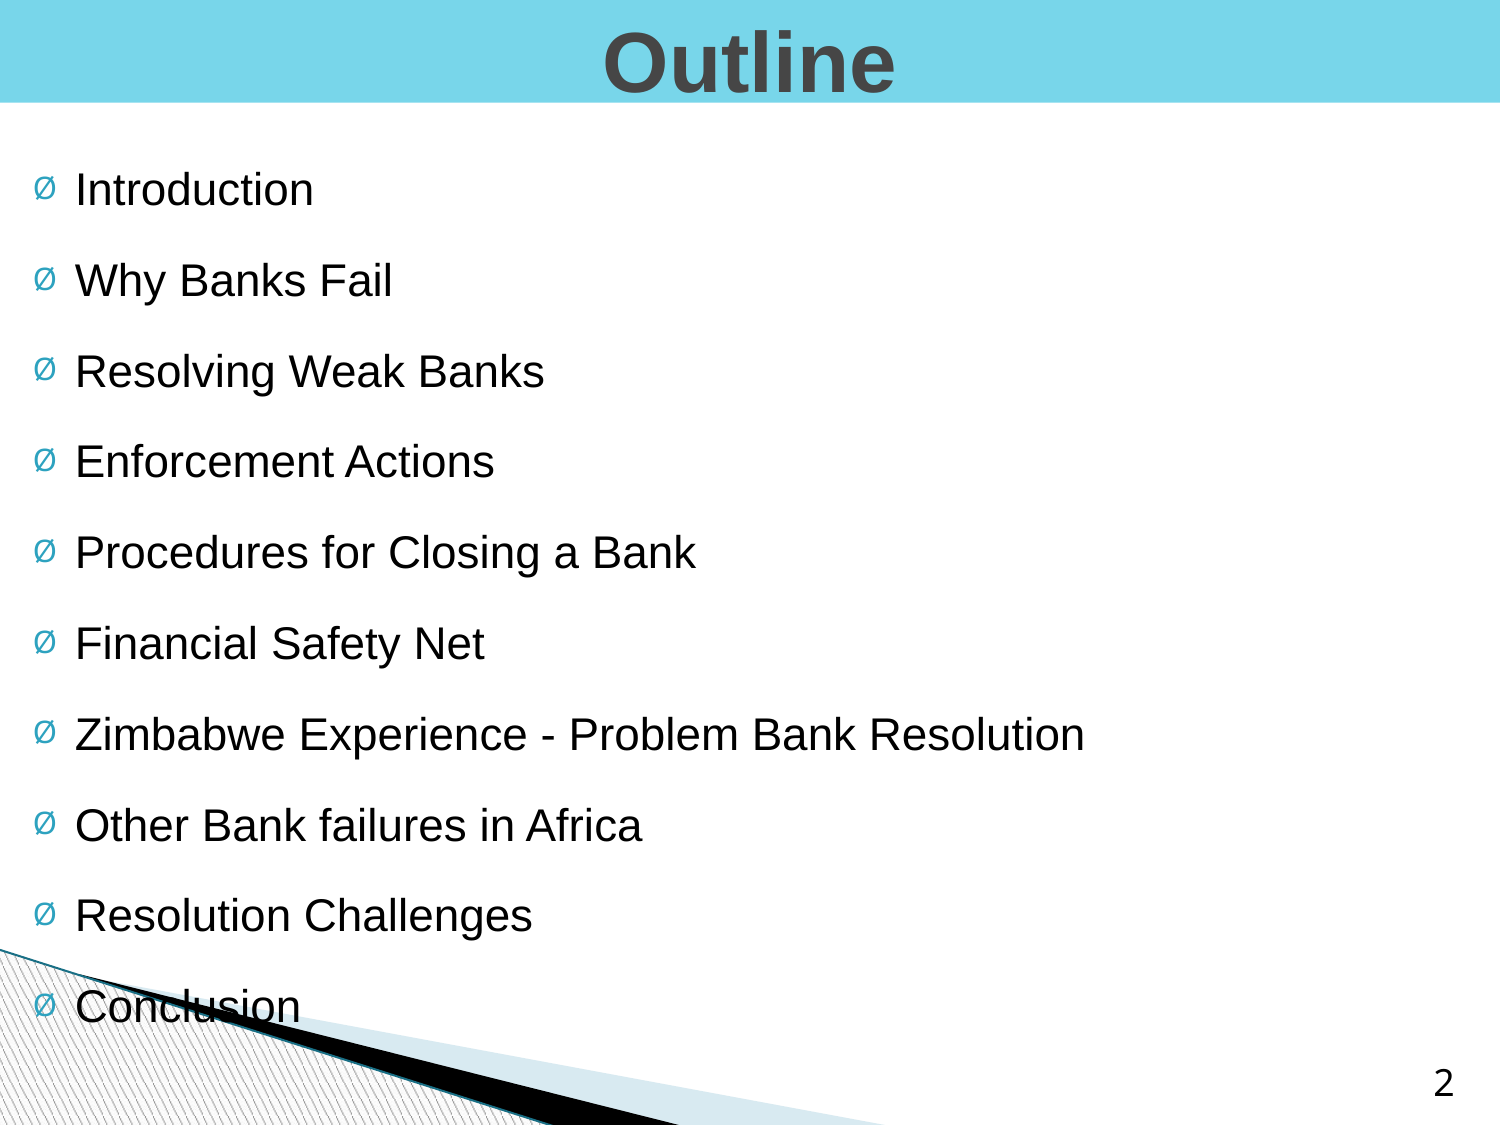

Outline
# Introduction
Why Banks Fail
Resolving Weak Banks
Enforcement Actions
Procedures for Closing a Bank
Financial Safety Net
Zimbabwe Experience - Problem Bank Resolution
Other Bank failures in Africa
Resolution Challenges
Conclusion